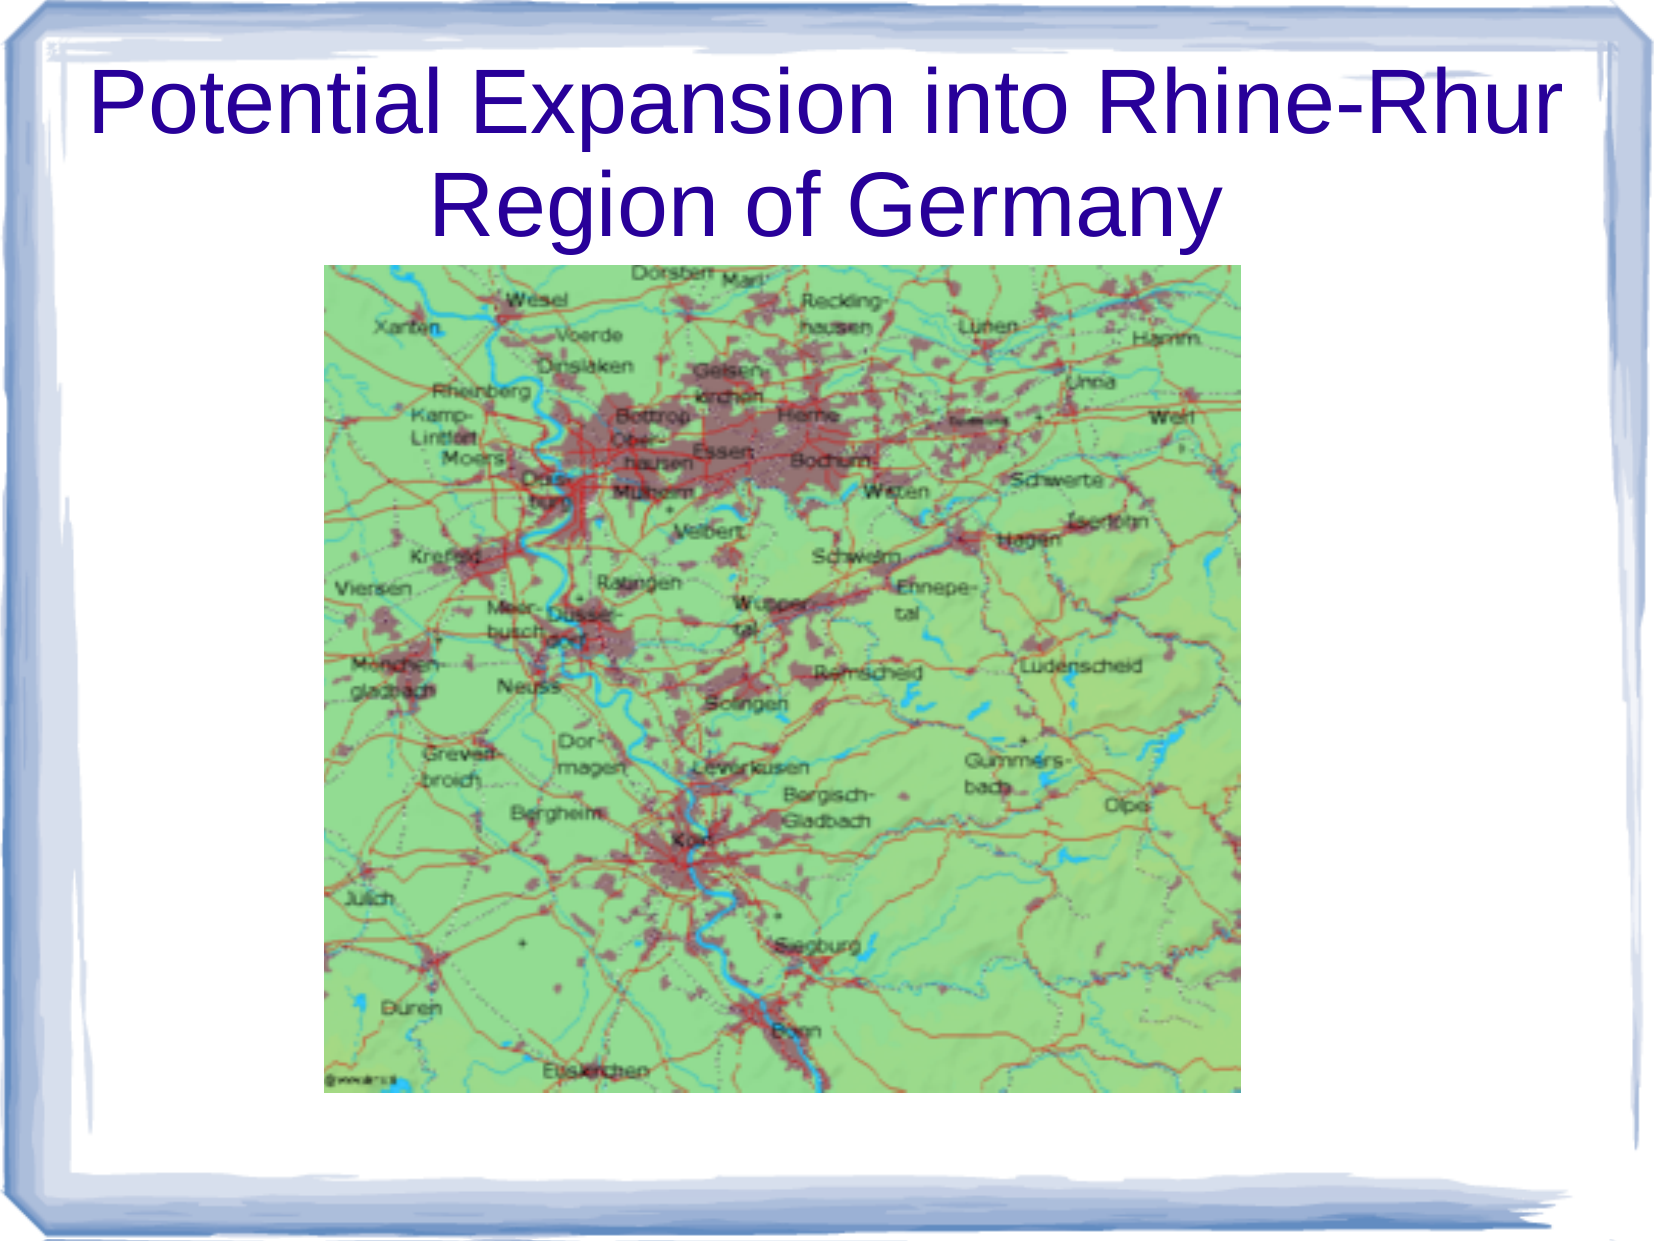

# Potential Expansion into Rhine-Rhur Region of Germany